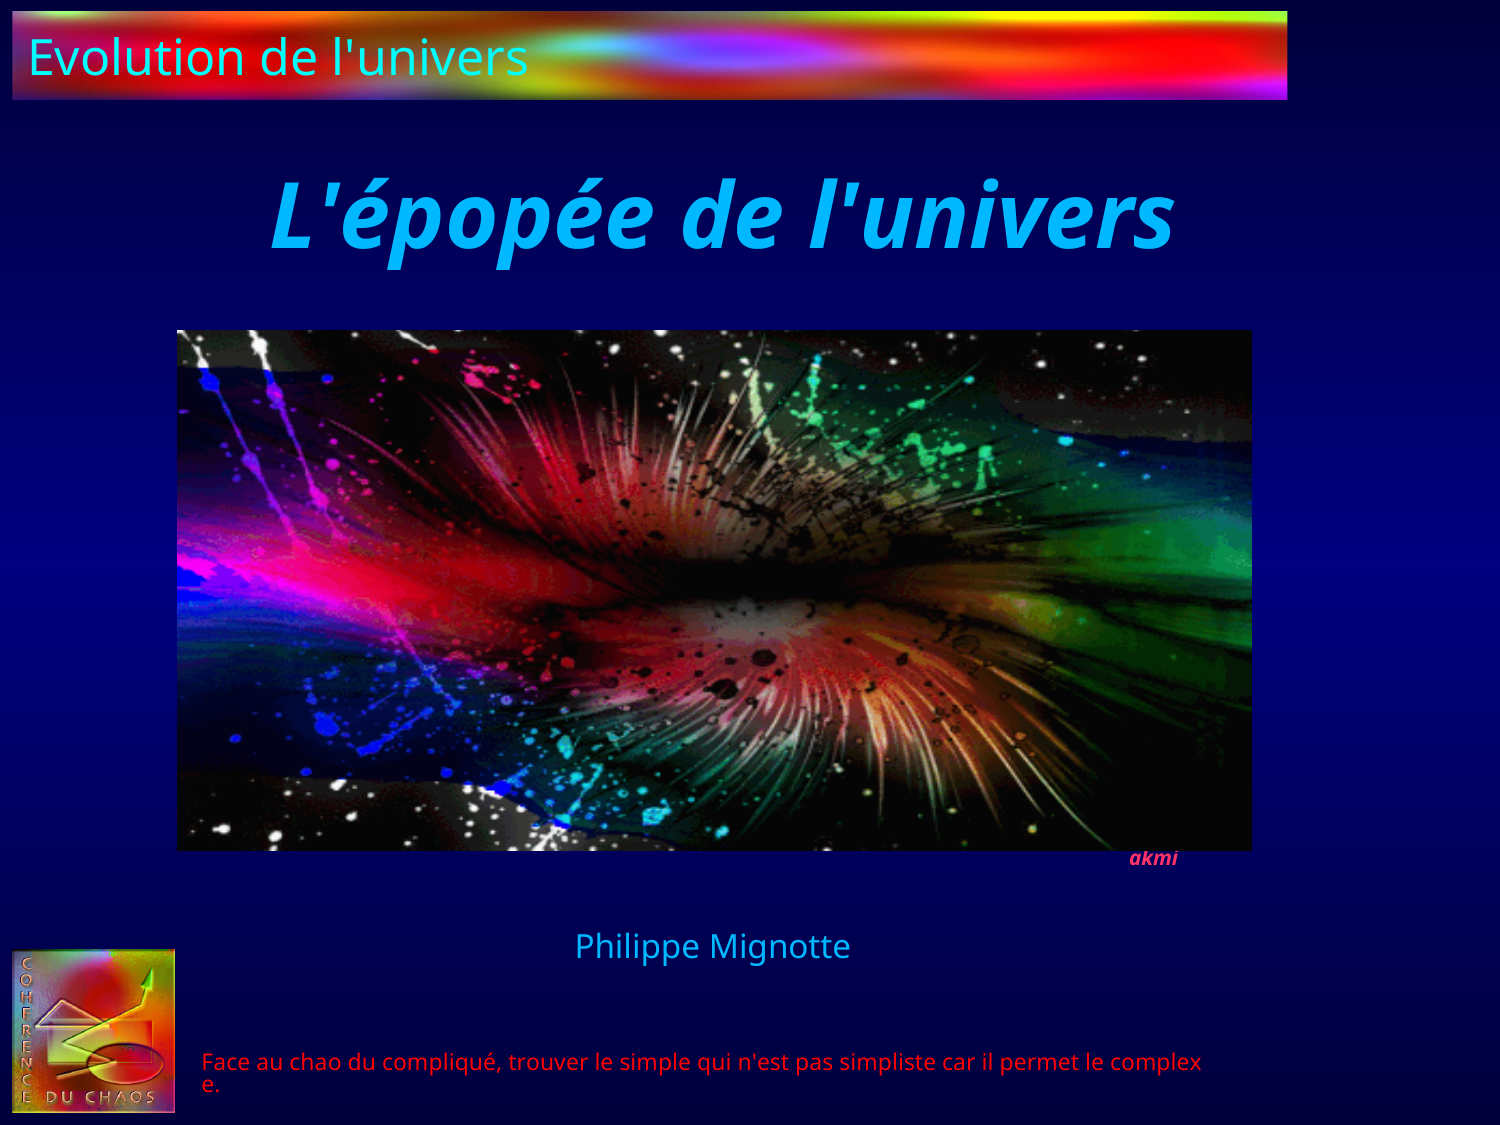

#
Evolution de l'univers
L'épopée de l'univers
akmi
Philippe Mignotte
Face au chao du compliqué, trouver le simple qui n'est pas simpliste car il permet le complexe.